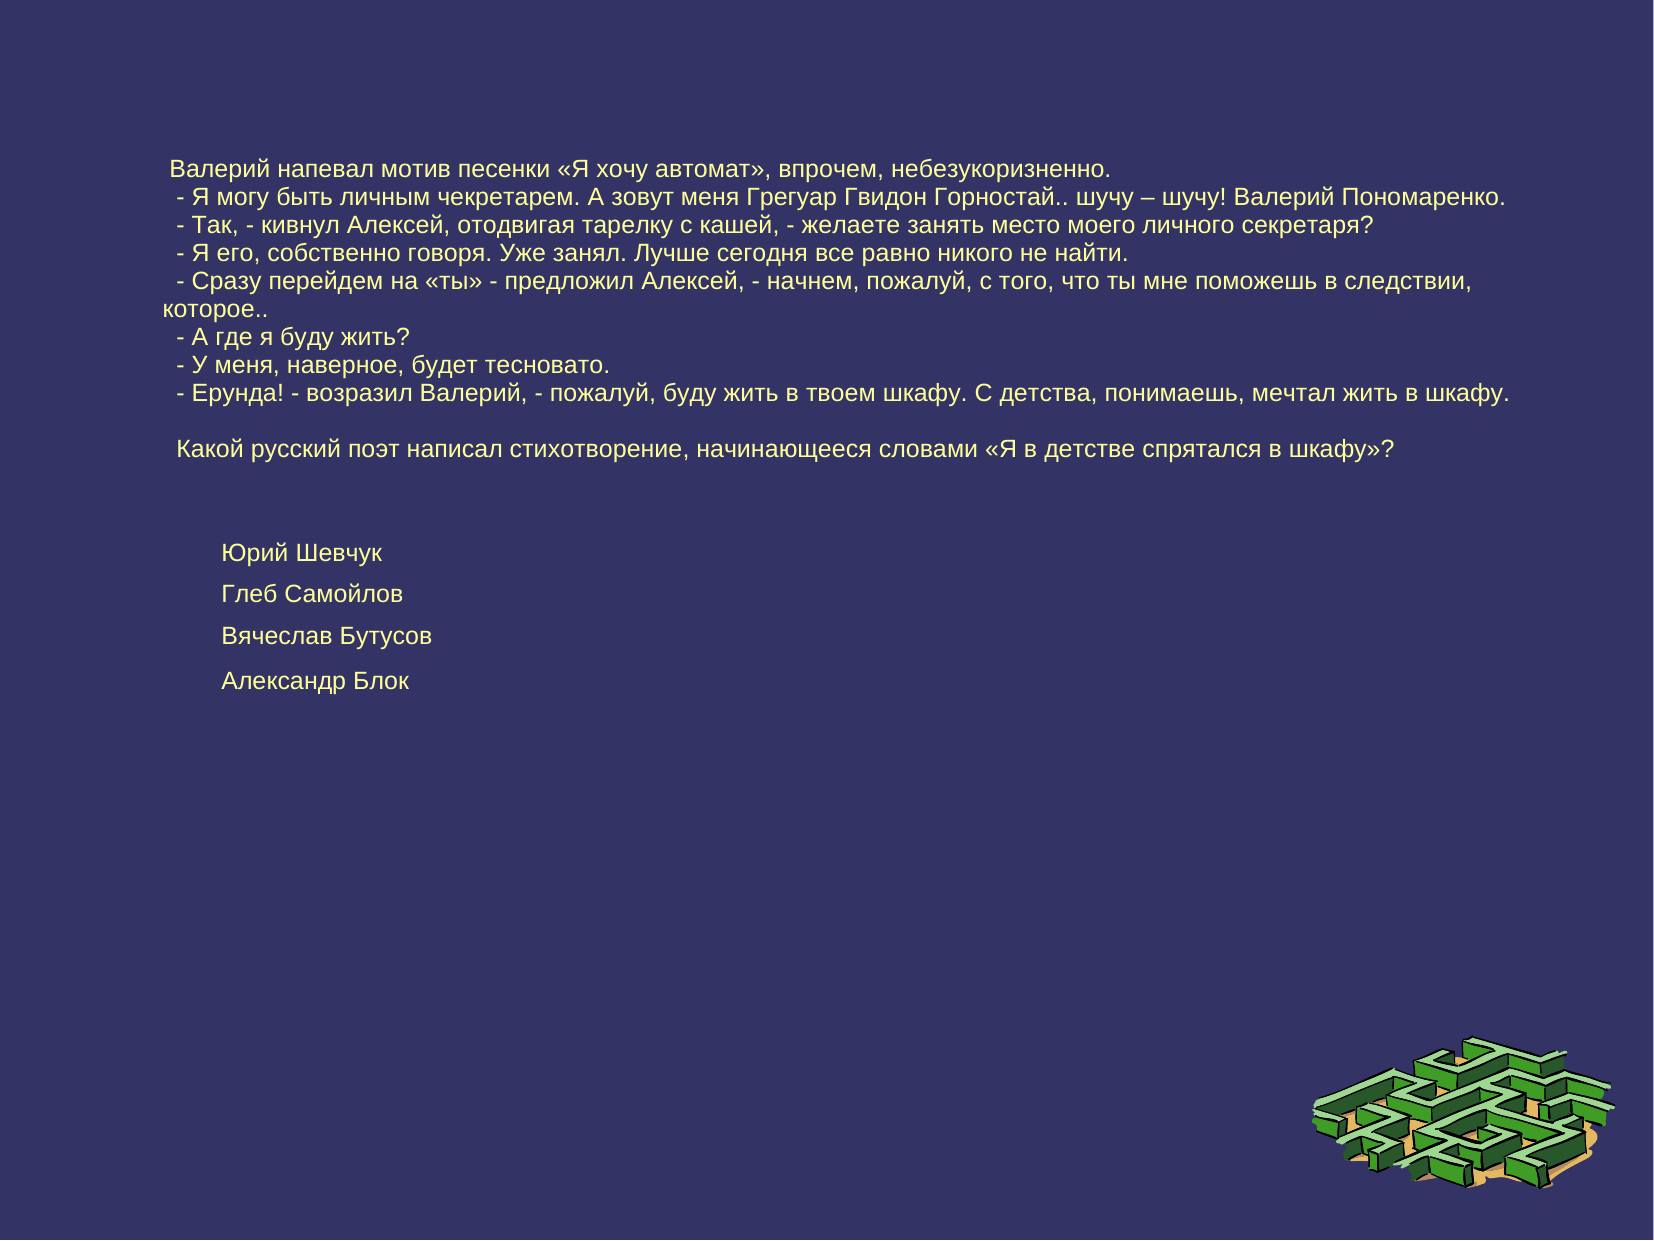

Валерий напевал мотив песенки «Я хочу автомат», впрочем, небезукоризненно.
 - Я могу быть личным чекретарем. А зовут меня Грегуар Гвидон Горностай.. шучу – шучу! Валерий Пономаренко.
 - Так, - кивнул Алексей, отодвигая тарелку с кашей, - желаете занять место моего личного секретаря?
 - Я его, собственно говоря. Уже занял. Лучше сегодня все равно никого не найти.
 - Сразу перейдем на «ты» - предложил Алексей, - начнем, пожалуй, с того, что ты мне поможешь в следствии, которое..
 - А где я буду жить?
 - У меня, наверное, будет тесновато.
 - Ерунда! - возразил Валерий, - пожалуй, буду жить в твоем шкафу. С детства, понимаешь, мечтал жить в шкафу.
 Какой русский поэт написал стихотворение, начинающееся словами «Я в детстве спрятался в шкафу»?
Юрий Шевчук
Глеб Самойлов
Вячеслав Бутусов
Александр Блок